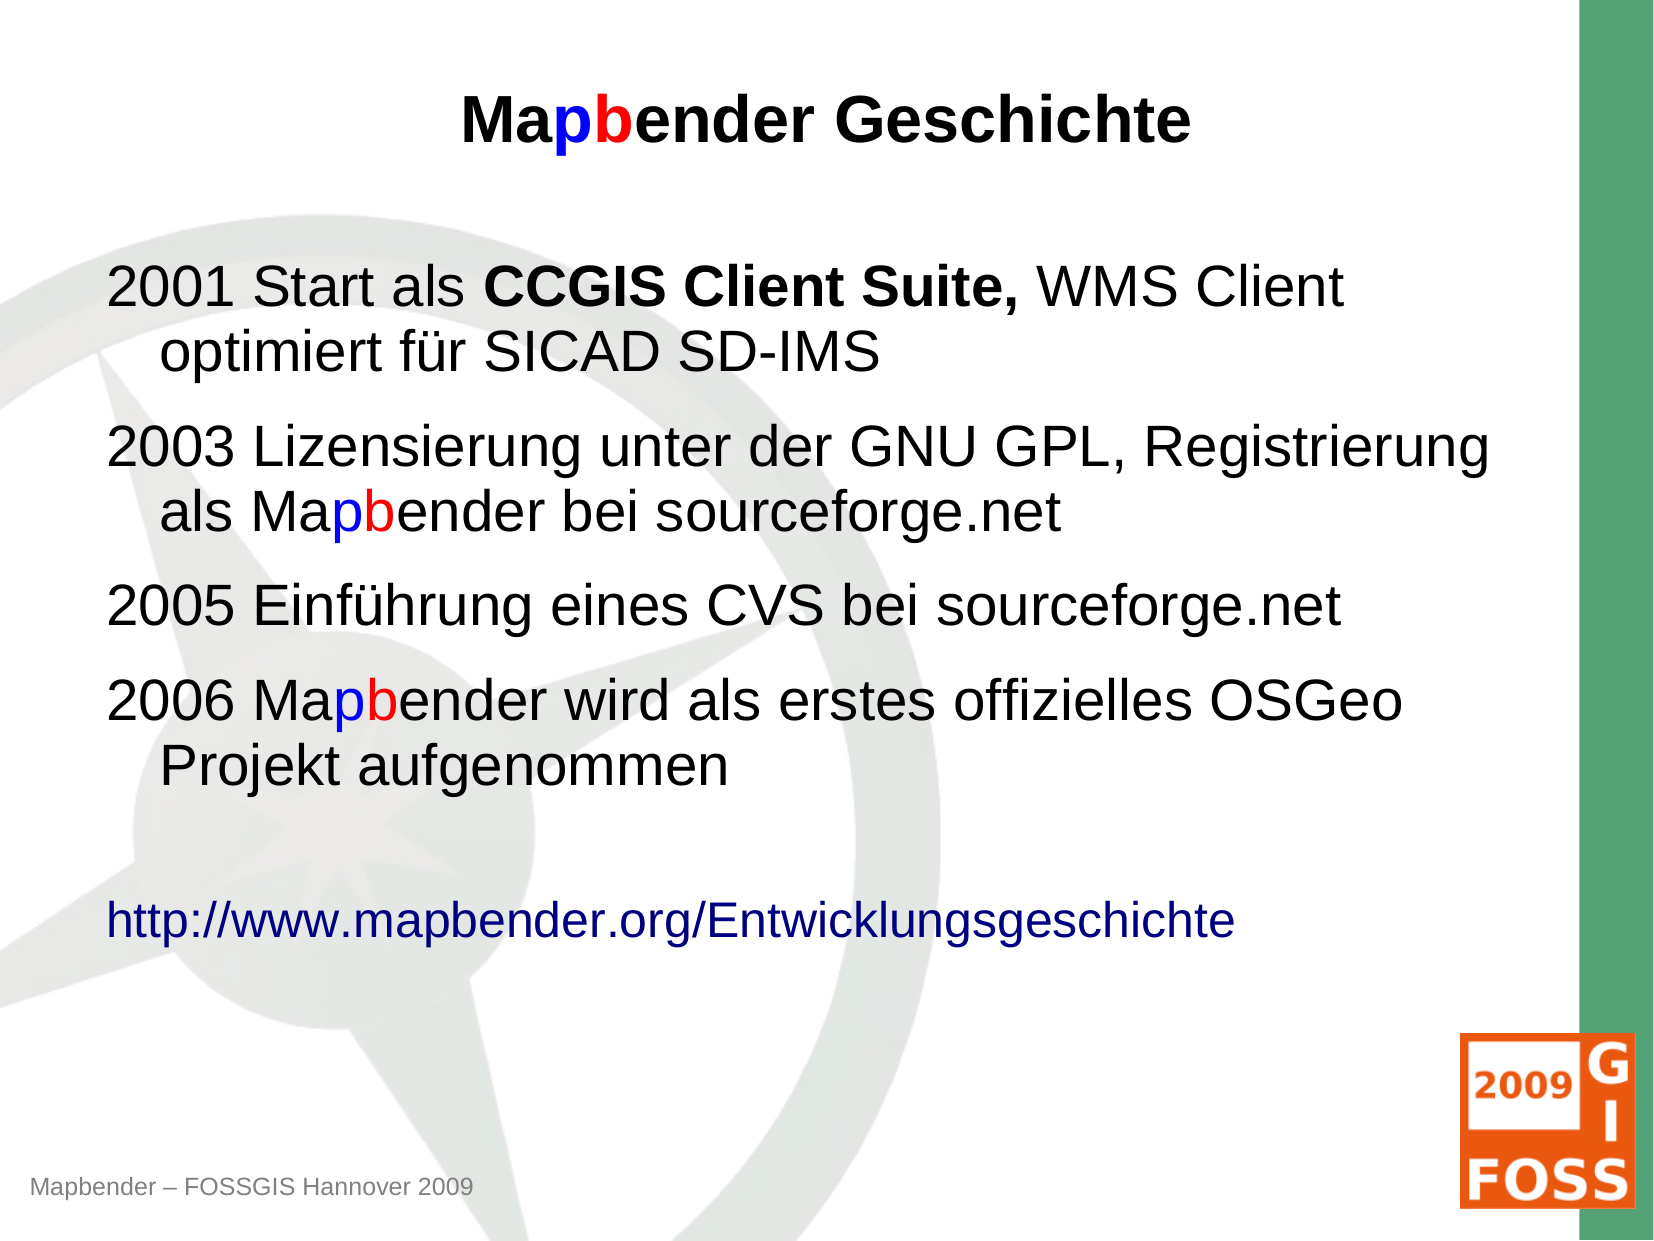

# Mapbender Geschichte
2001 Start als CCGIS Client Suite, WMS Client optimiert für SICAD SD-IMS
2003 Lizensierung unter der GNU GPL, Registrierung als Mapbender bei sourceforge.net
2005 Einführung eines CVS bei sourceforge.net
2006 Mapbender wird als erstes offizielles OSGeo Projekt aufgenommen
http://www.mapbender.org/Entwicklungsgeschichte